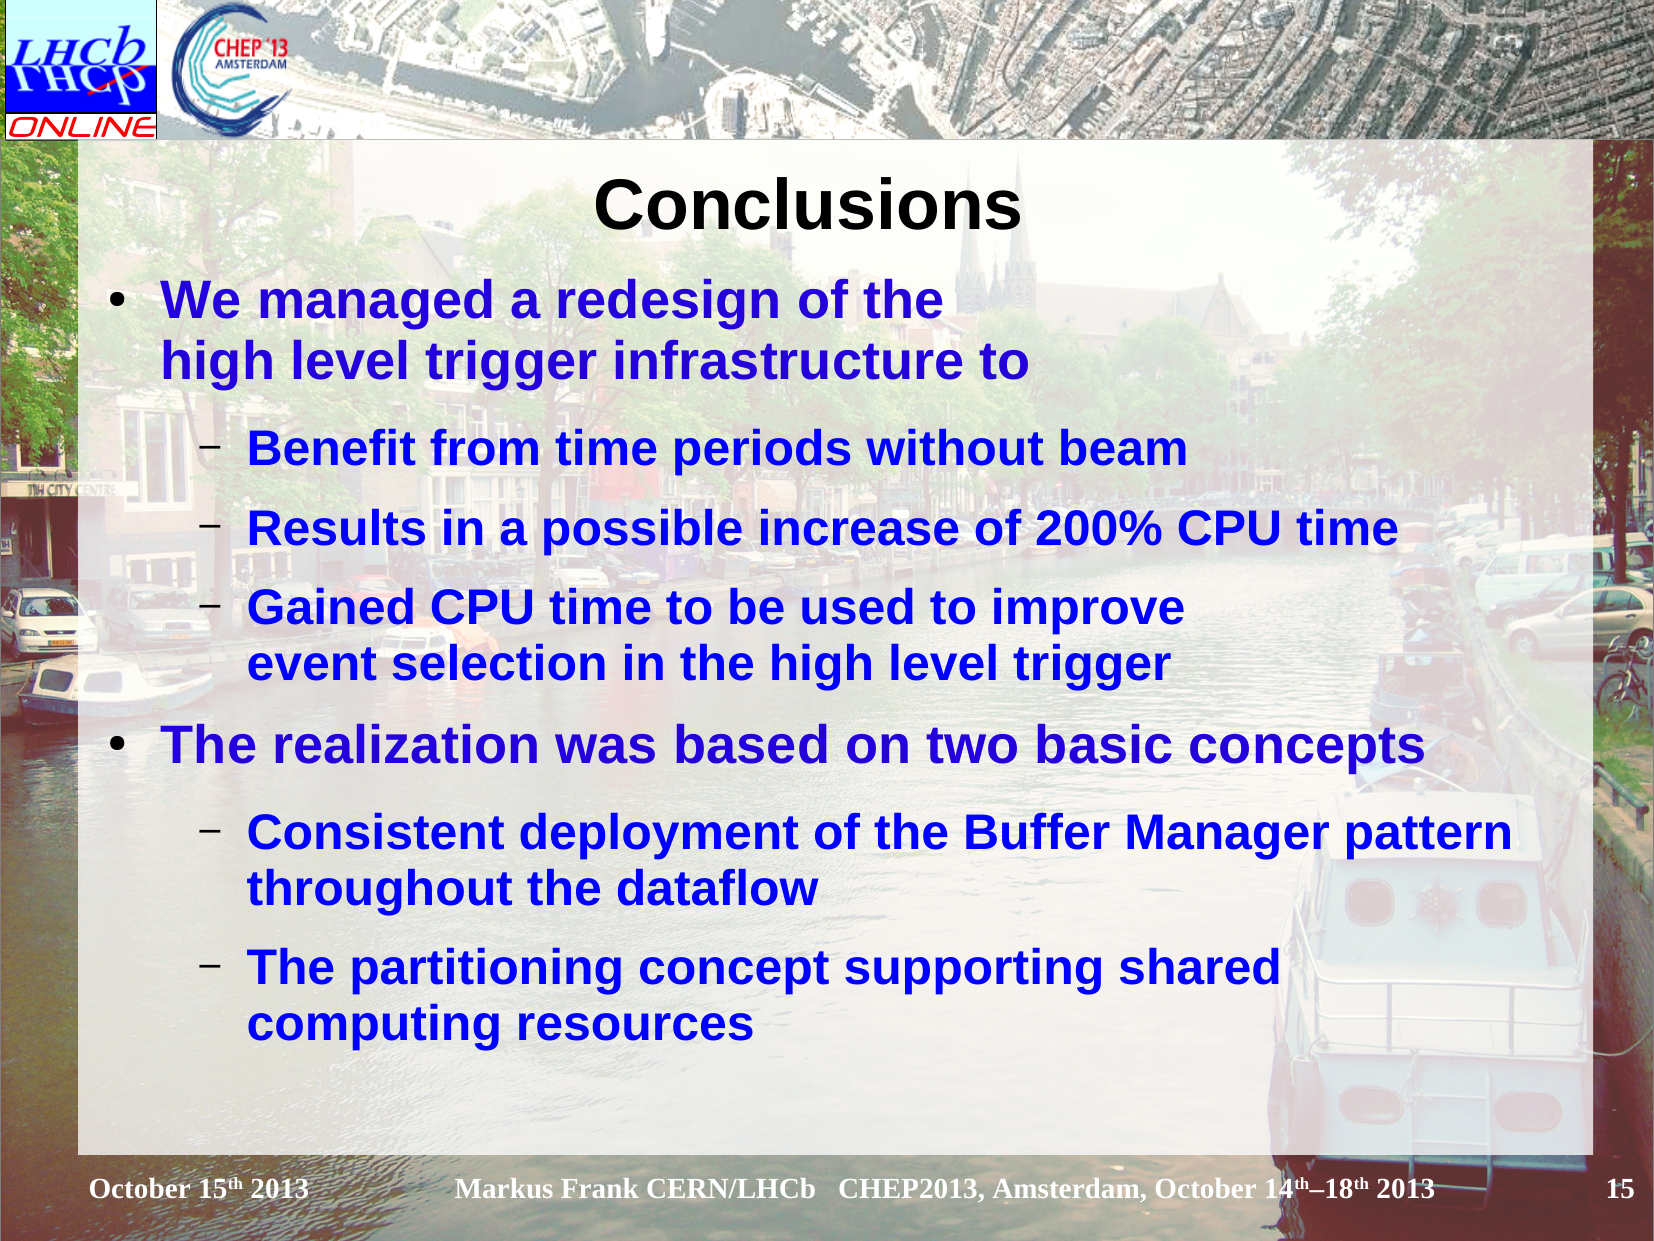

# Conclusions
We managed a redesign of the
high level trigger infrastructure to
Benefit from time periods without beam
Results in a possible increase of 200% CPU time
Gained CPU time to be used to improve
event selection in the high level trigger
The realization was based on two basic concepts
Consistent deployment of the Buffer Manager pattern throughout the dataflow
The partitioning concept supporting shared computing resources
15